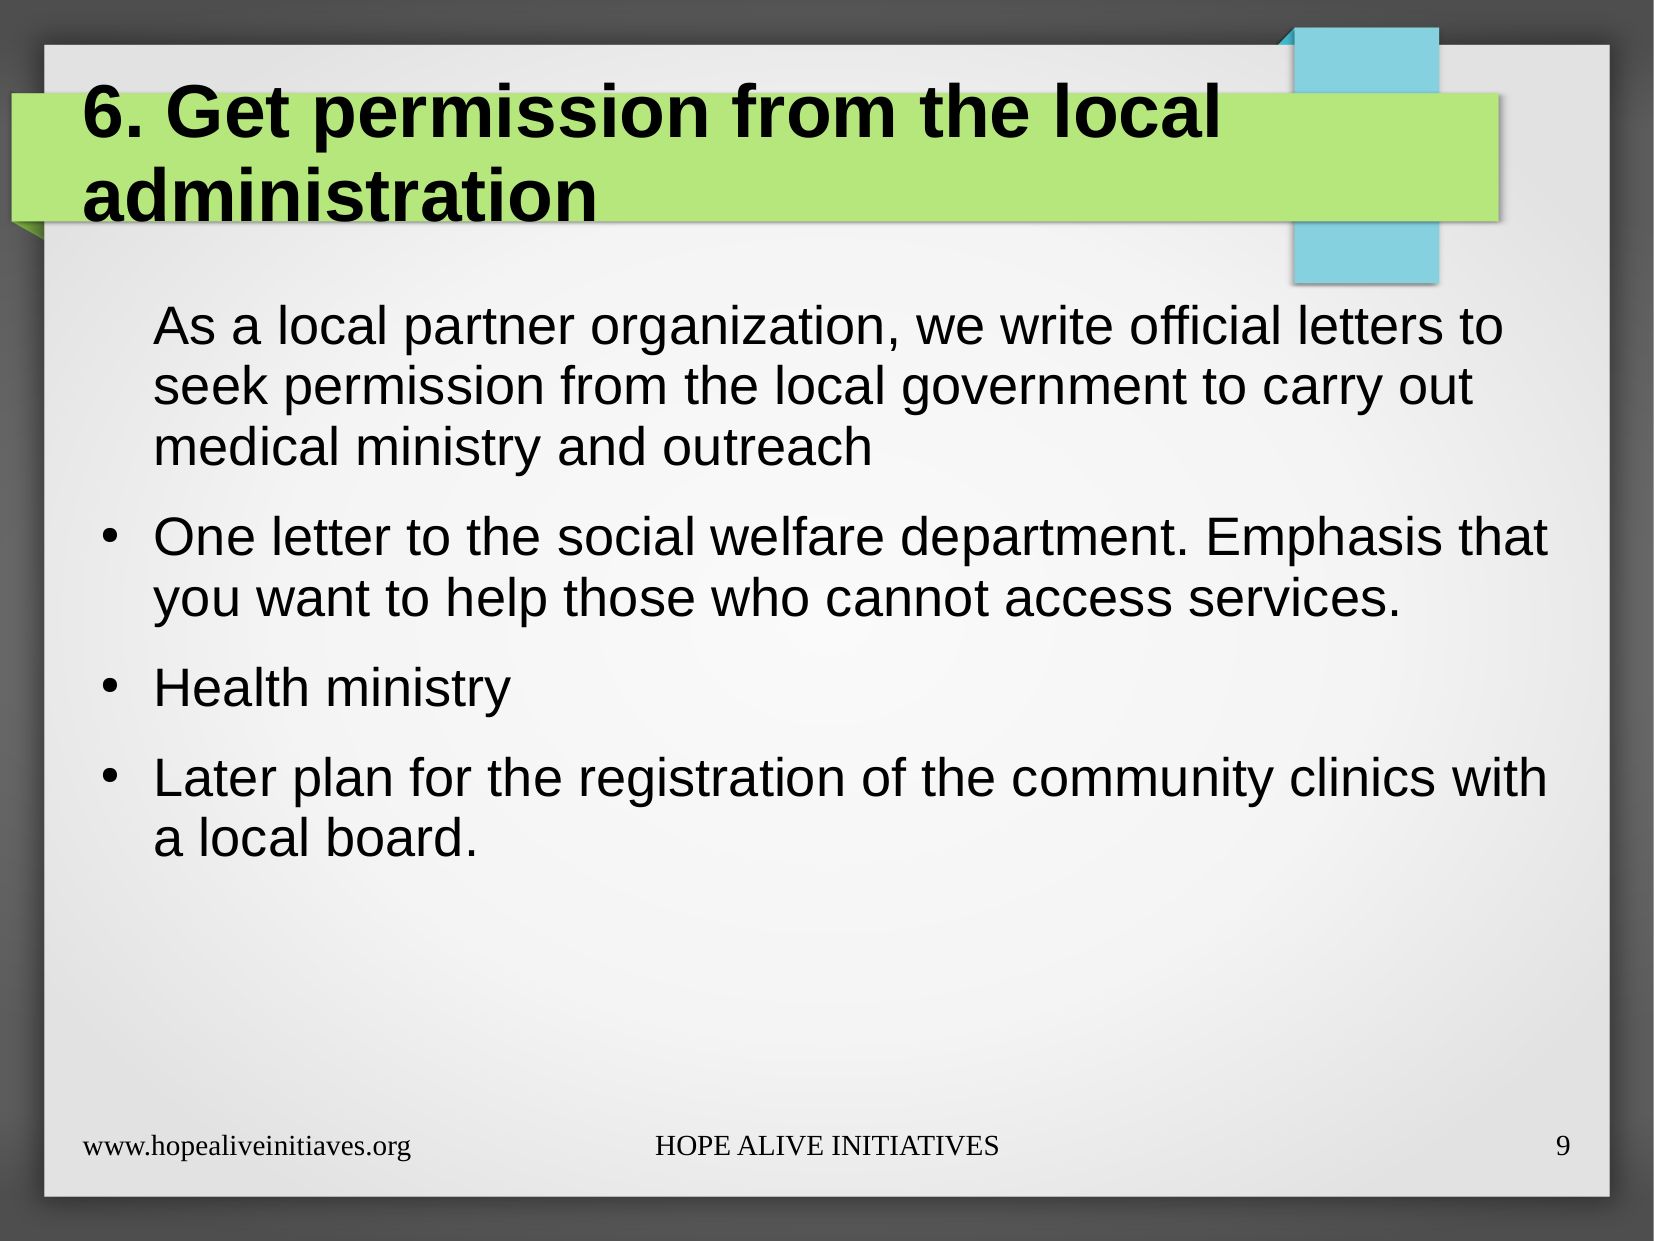

# 6. Get permission from the local administration
As a local partner organization, we write official letters to seek permission from the local government to carry out medical ministry and outreach
One letter to the social welfare department. Emphasis that you want to help those who cannot access services.
Health ministry
Later plan for the registration of the community clinics with a local board.
www.hopealiveinitiaves.org
HOPE ALIVE INITIATIVES
9